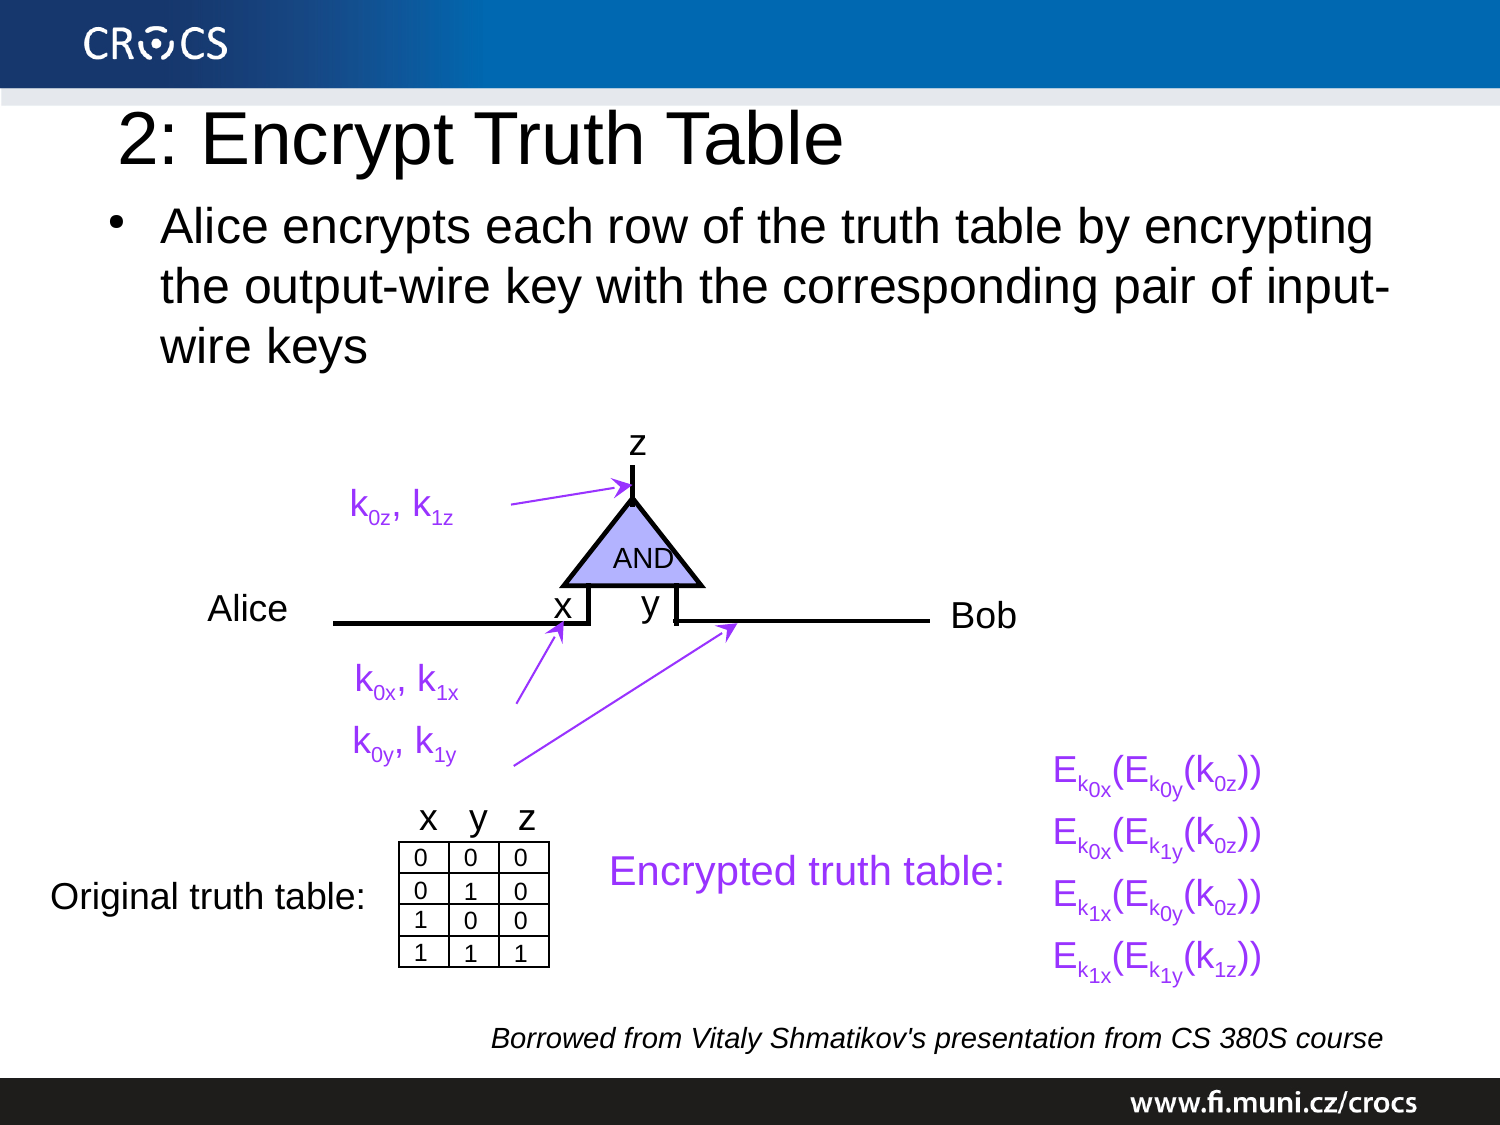

# 2: Encrypt Truth Table
Alice encrypts each row of the truth table by encrypting the output-wire key with the corresponding pair of input-wire keys
z
k0z, k1z
AND
y
x
Alice
Bob
k0x, k1x
k0y, k1y
Ek0x(Ek0y(k0z))
x
y
z
Ek0x(Ek1y(k0z))
0
0
0
Encrypted truth table:
Ek1x(Ek0y(k0z))
Original truth table:
0
1
0
1
0
0
Ek1x(Ek1y(k1z))
1
1
1
Borrowed from Vitaly Shmatikov's presentation from CS 380S course